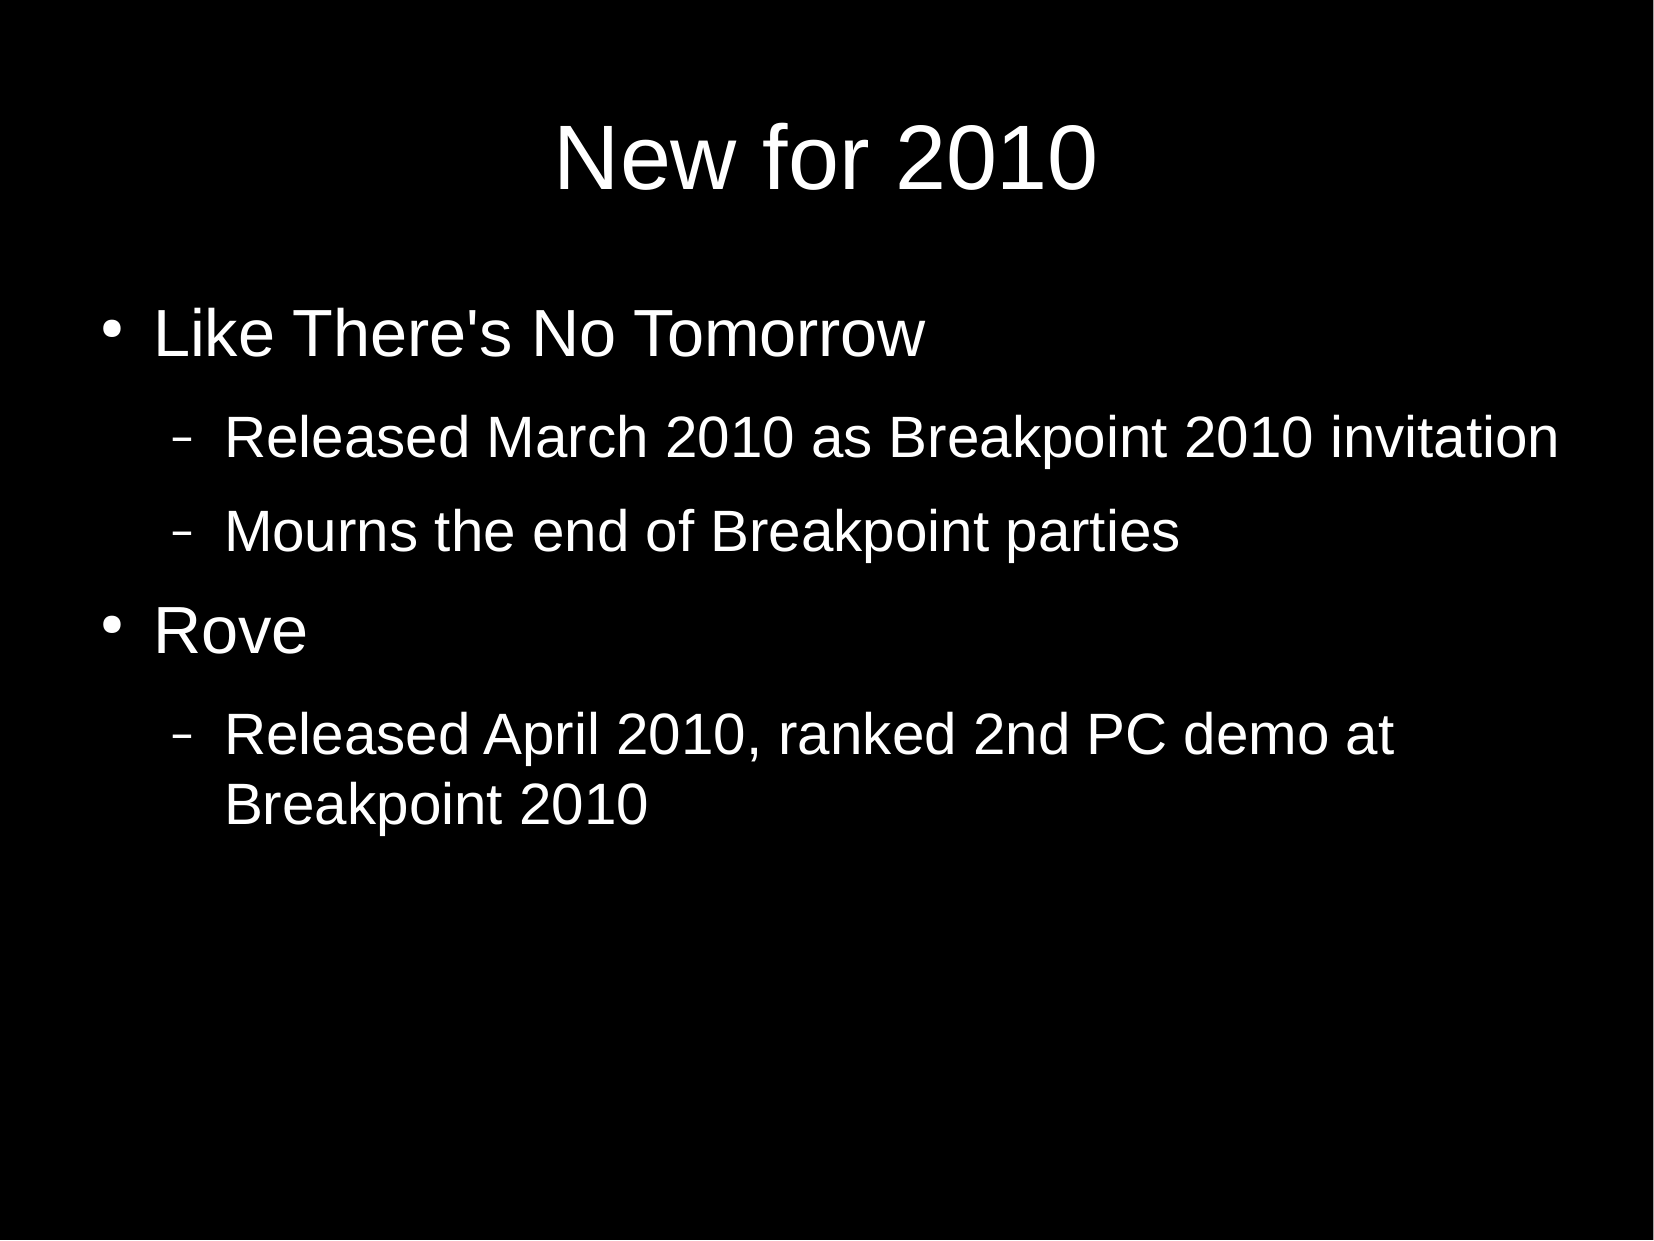

# New for 2010
Like There's No Tomorrow
Released March 2010 as Breakpoint 2010 invitation
Mourns the end of Breakpoint parties
Rove
Released April 2010, ranked 2nd PC demo at Breakpoint 2010